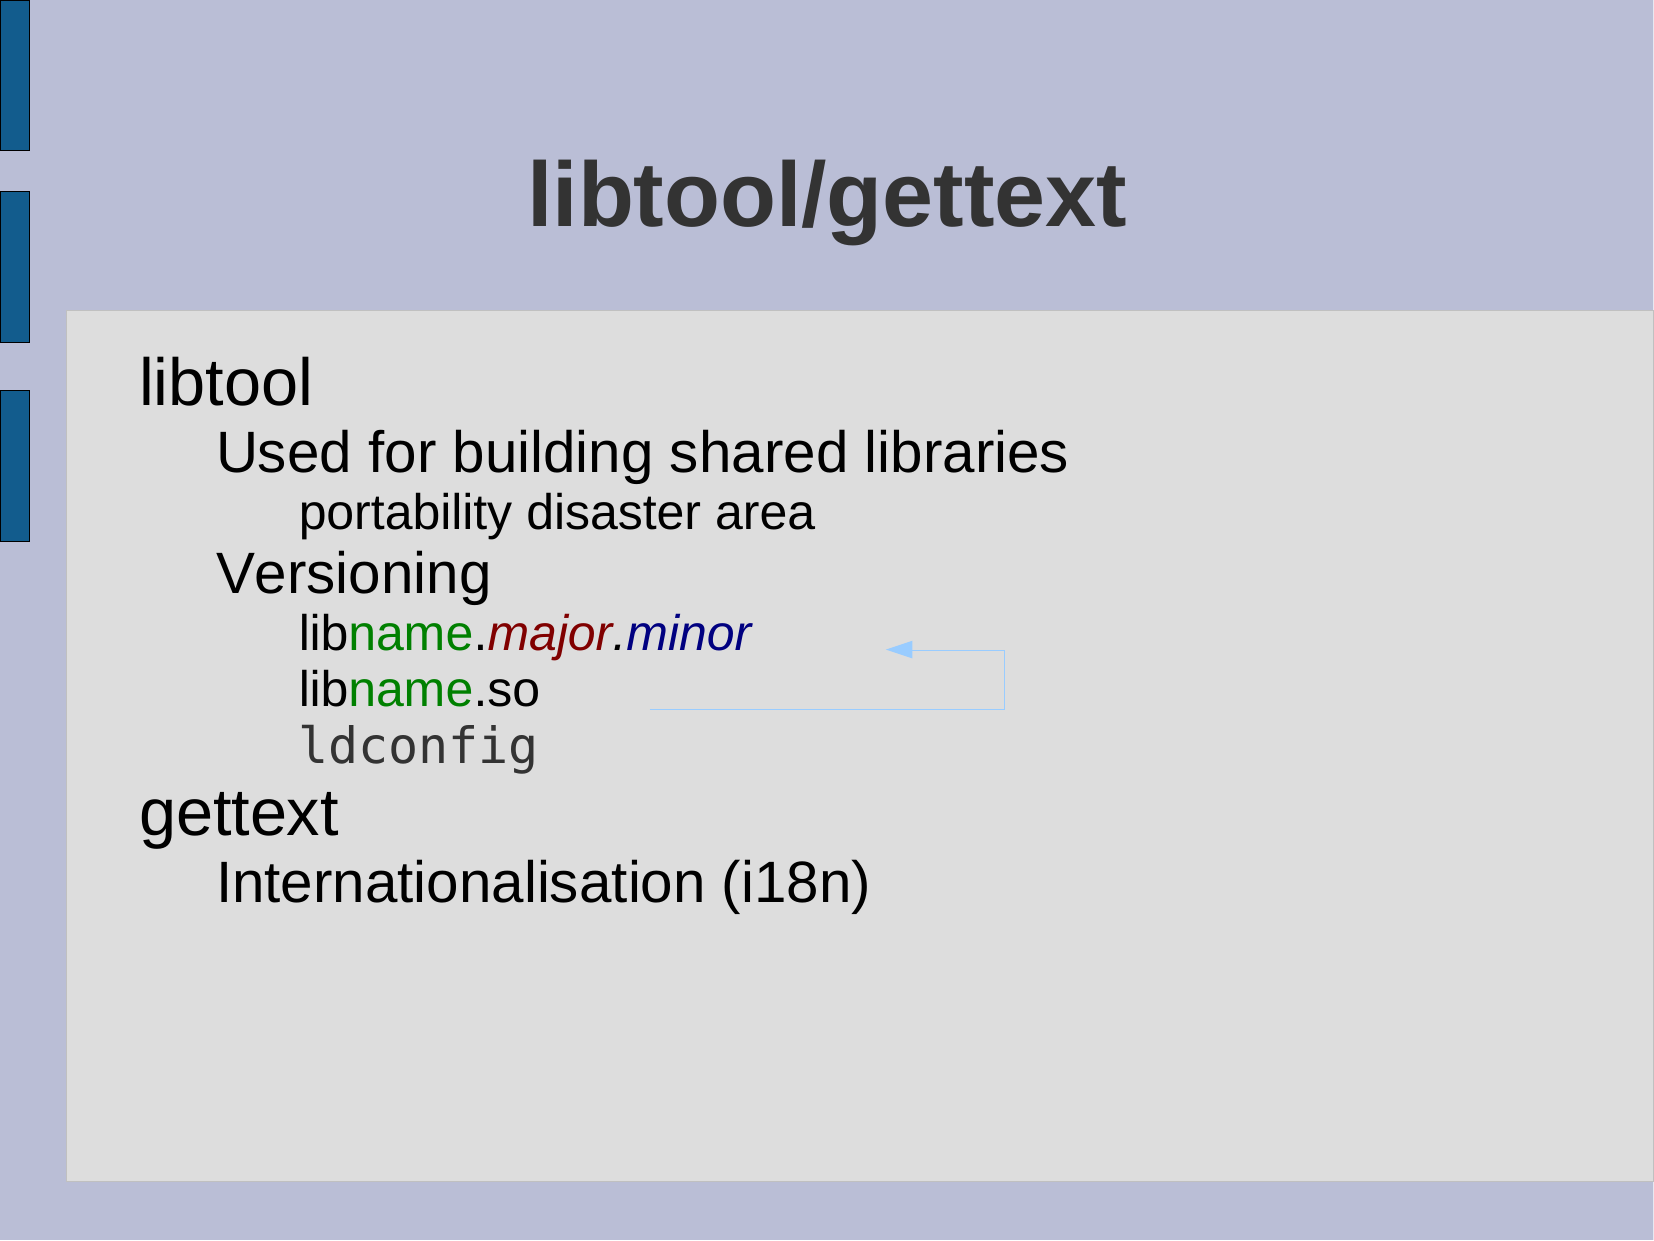

# libtool/gettext
libtool
Used for building shared libraries
portability disaster area
Versioning
libname.major.minor
libname.so
ldconfig
gettext
Internationalisation (i18n)